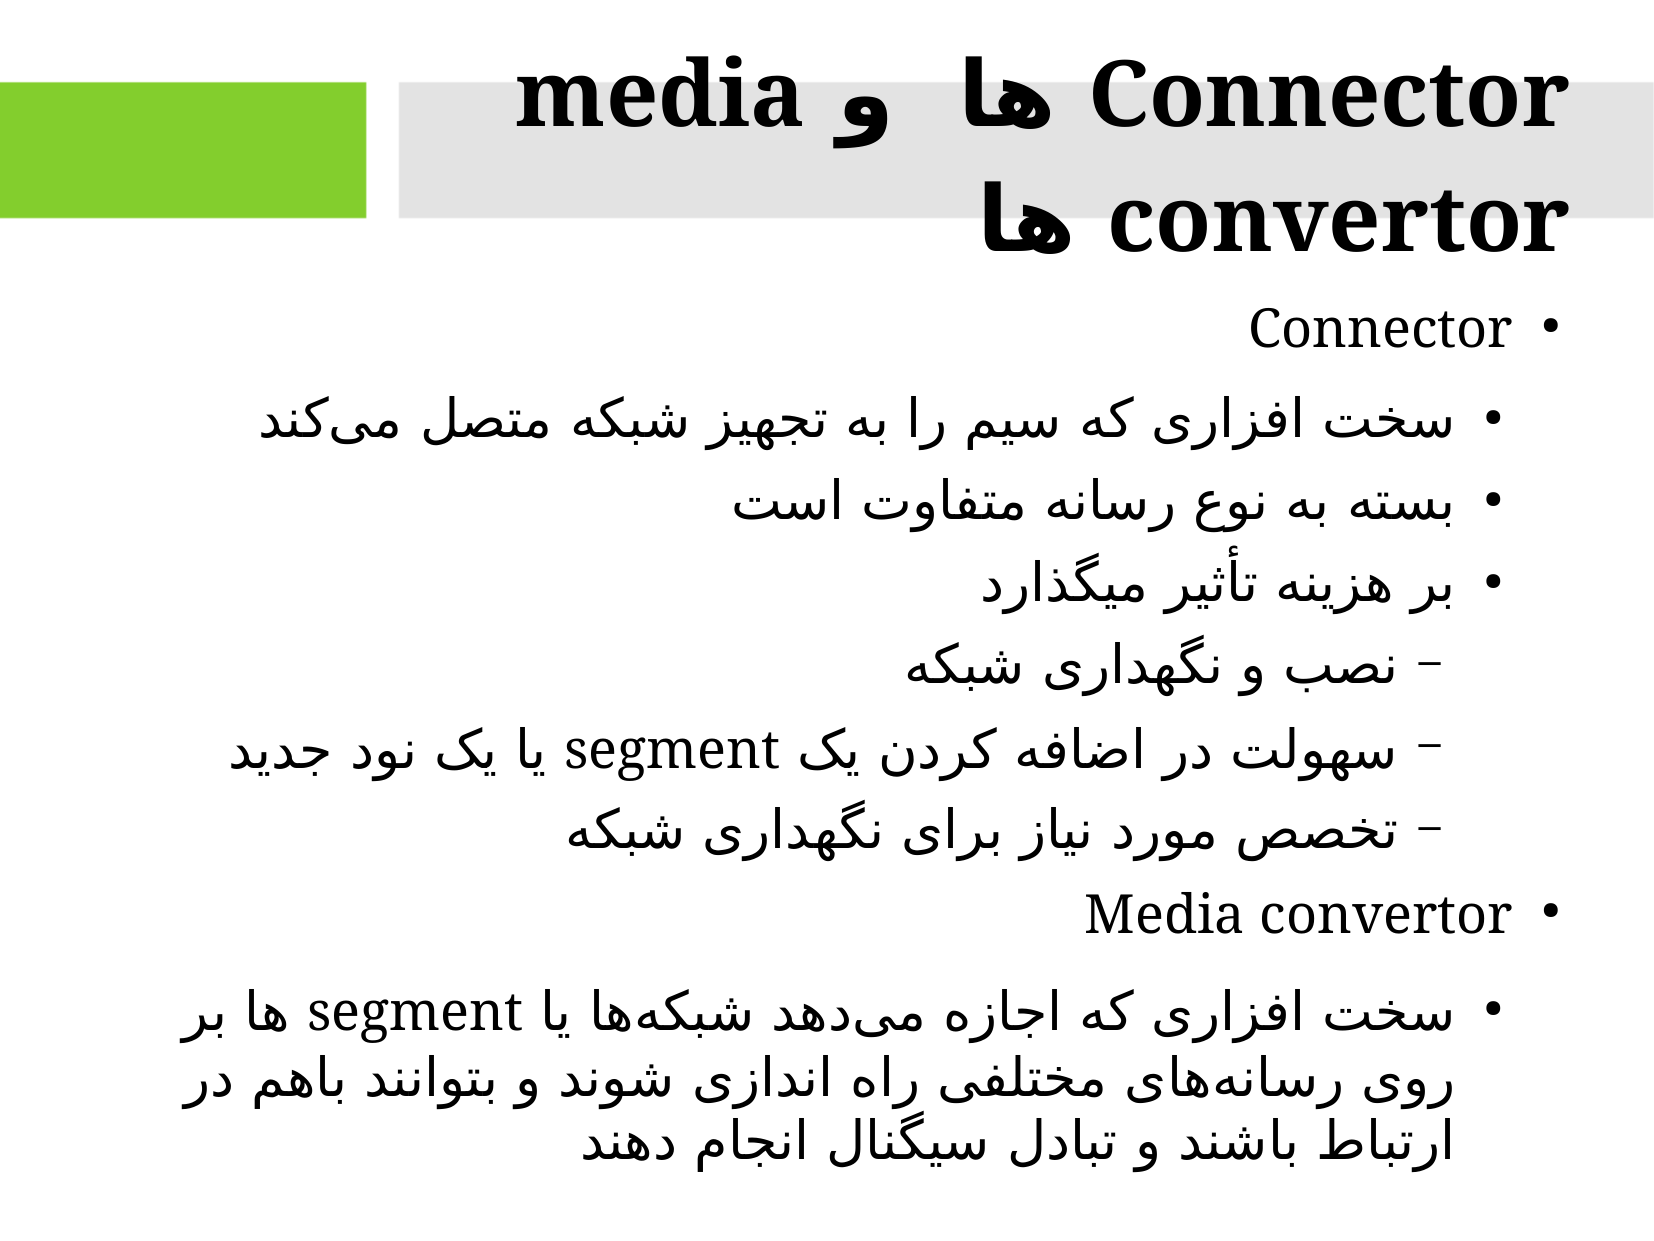

# Connector ها و media convertor ها
Connector
سخت افزاری که سیم را به تجهیز شبکه متصل می‌کند
بسته به نوع رسانه متفاوت است
بر هزینه تأثیر میگذارد
نصب و نگهداری شبکه
سهولت در اضافه کردن یک segment یا یک نود جدید
تخصص مورد نیاز برای نگهداری شبکه
Media convertor
سخت افزاری که اجازه می‌دهد شبکه‌ها یا segment ها بر روی رسانه‌های مختلفی راه اندازی شوند و بتوانند باهم در ارتباط باشند و تبادل سیگنال انجام دهند